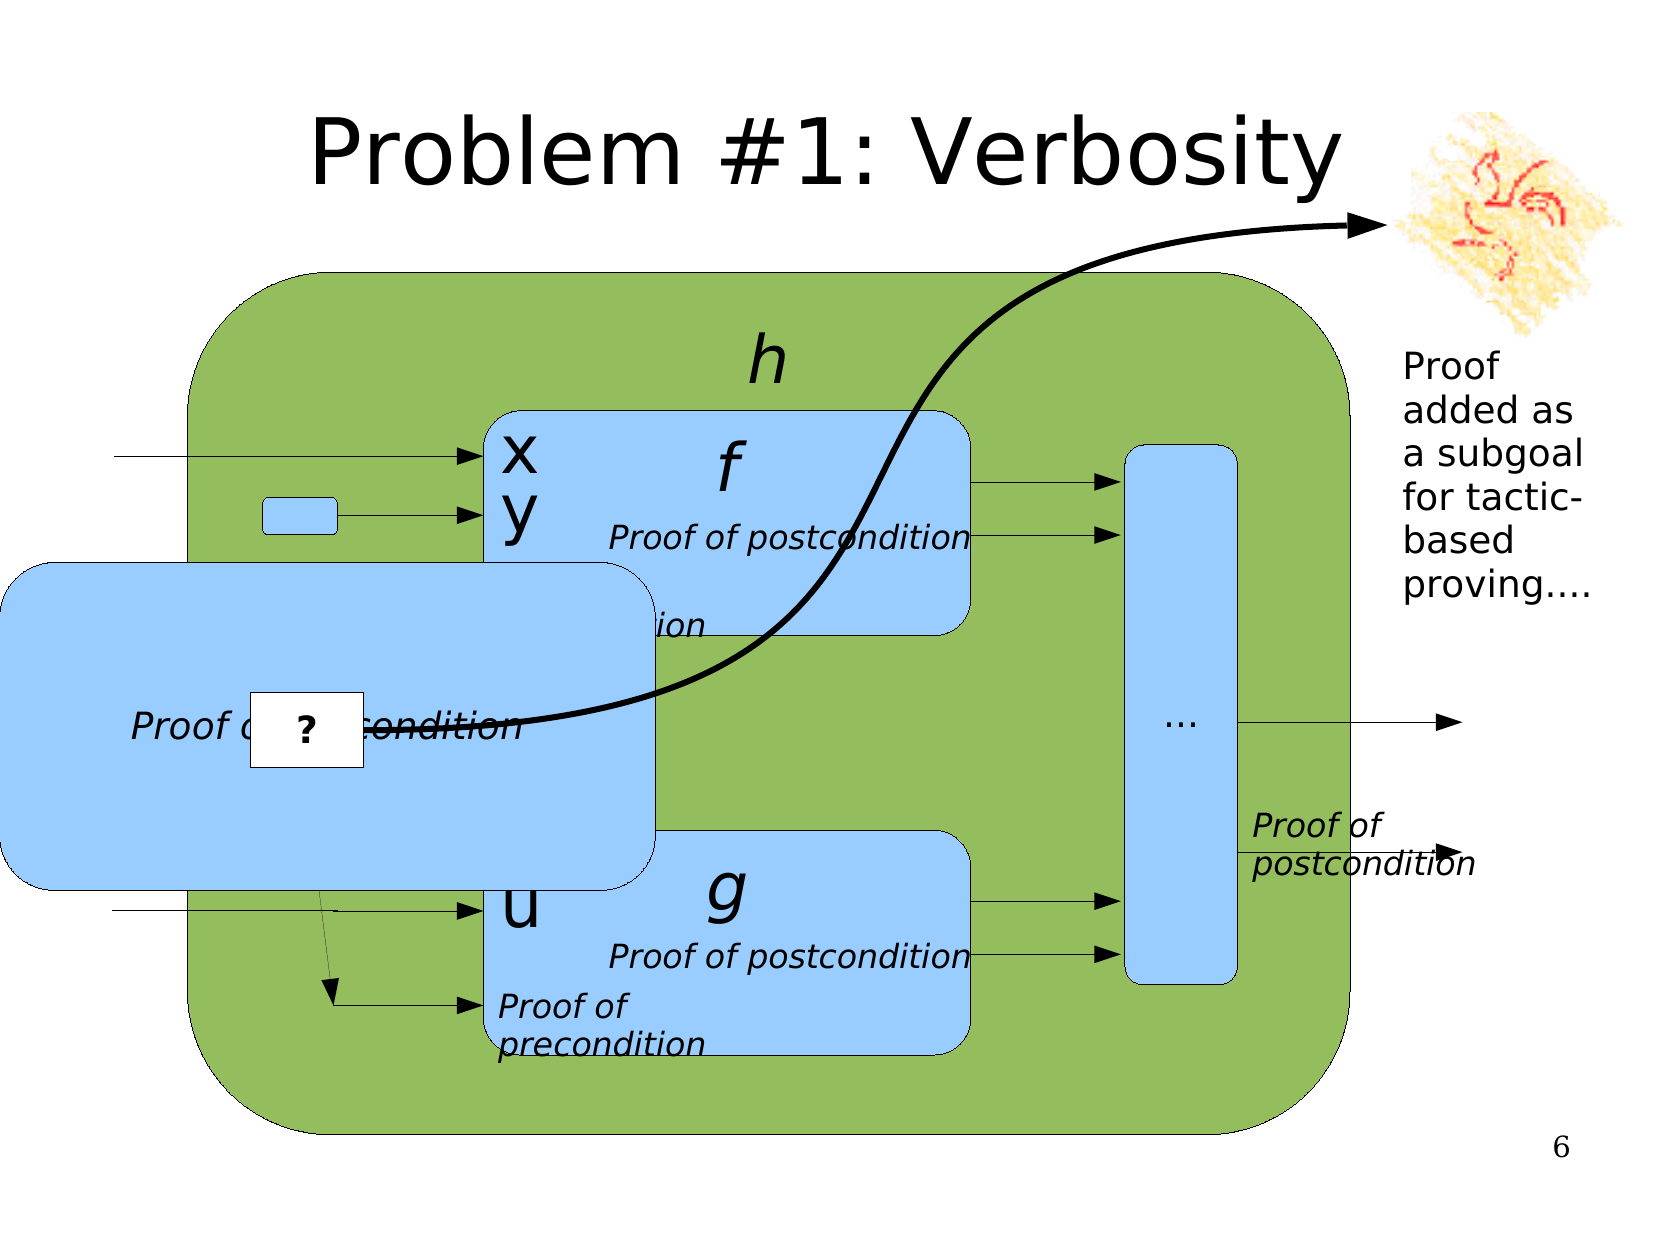

# Problem #1: Verbosity
Proof added as a subgoal for tactic-based proving....
h
x
f
y
...
Proof of postcondition
Proof of precondition
Proof of precondition
Proof of precondition
?
Proof of postcondition
g
u
Proof of postcondition
Proof of precondition
6